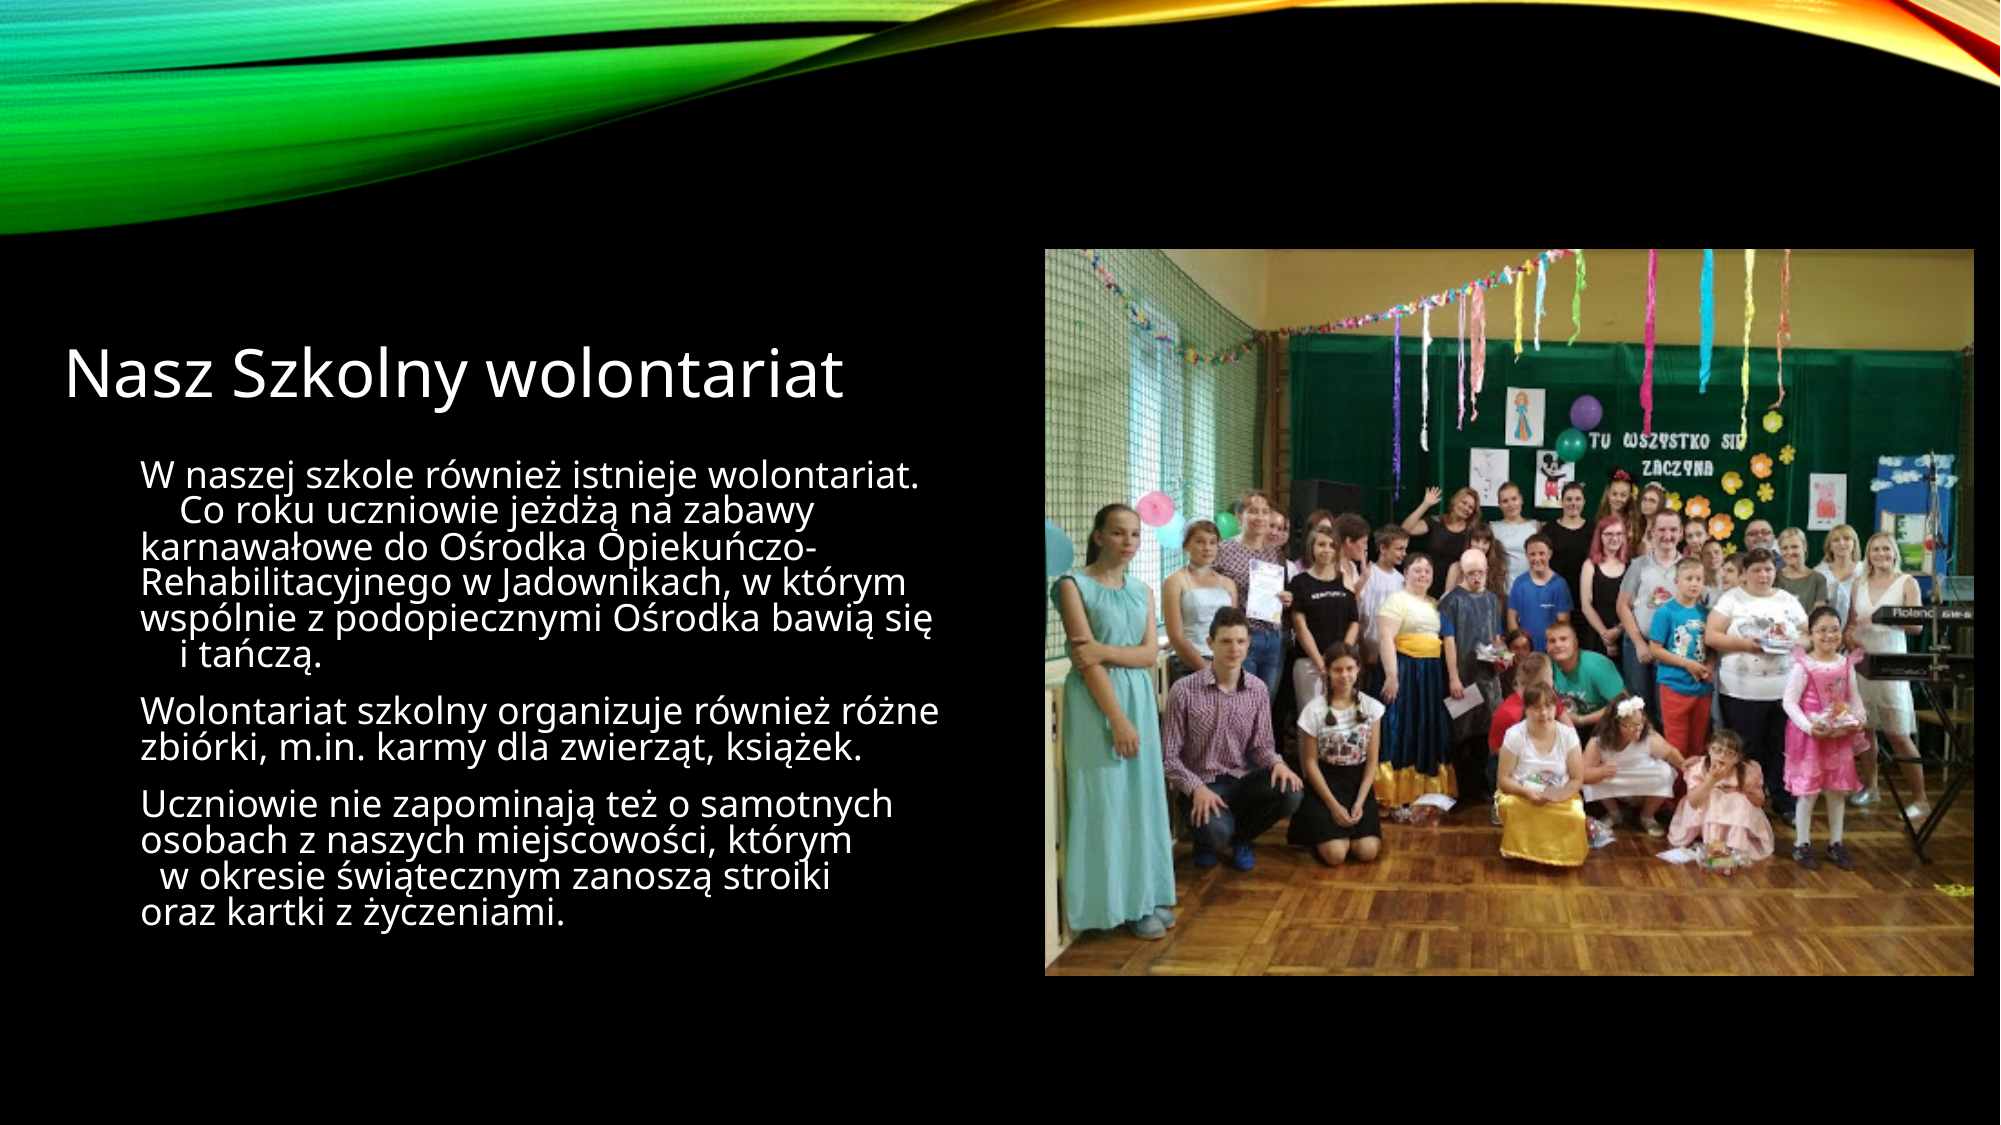

# Nasz Szkolny wolontariat
W naszej szkole również istnieje wolontariat. Co roku uczniowie jeżdżą na zabawy karnawałowe do Ośrodka Opiekuńczo-Rehabilitacyjnego w Jadownikach, w którym wspólnie z podopiecznymi Ośrodka bawią się i tańczą.
Wolontariat szkolny organizuje również różne zbiórki, m.in. karmy dla zwierząt, książek.
Uczniowie nie zapominają też o samotnych osobach z naszych miejscowości, którym w okresie świątecznym zanoszą stroiki oraz kartki z życzeniami.